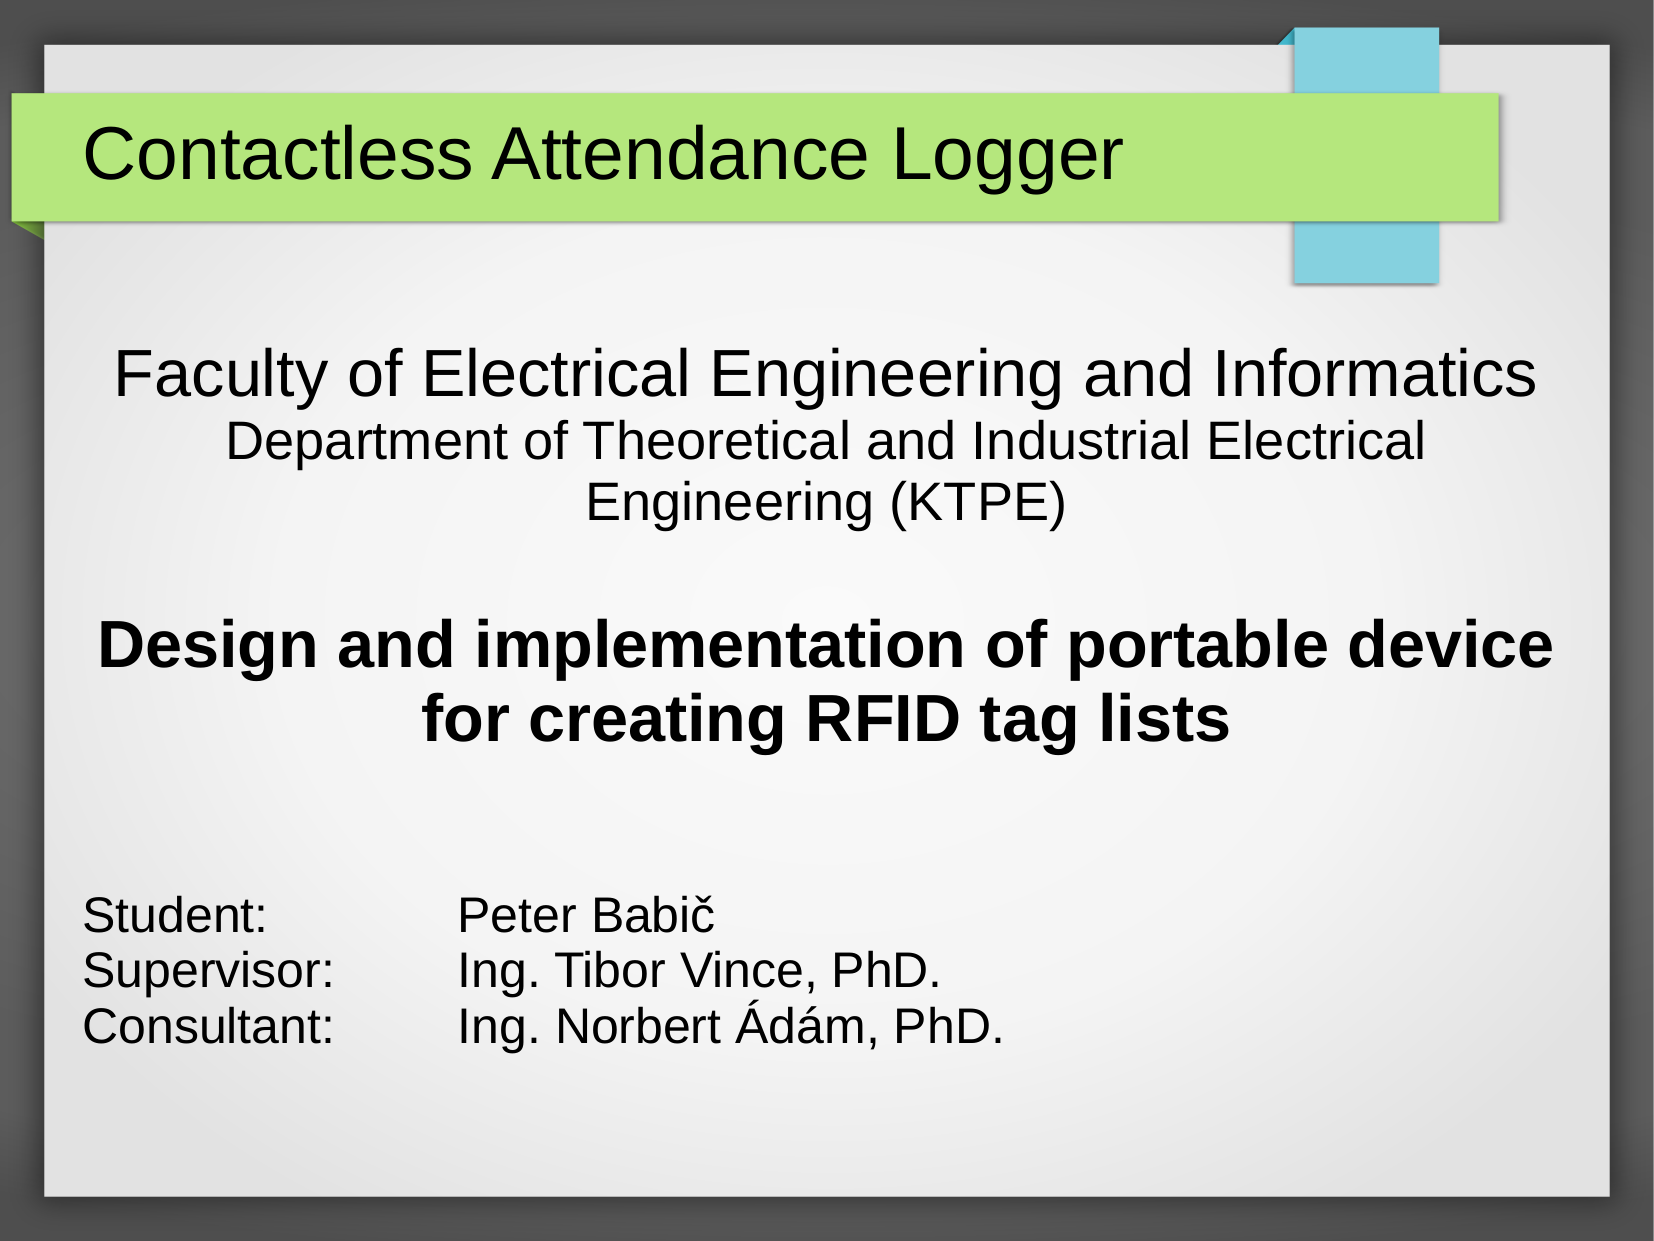

# Contactless Attendance Logger
Faculty of Electrical Engineering and Informatics
Department of Theoretical and Industrial Electrical Engineering (KTPE)
Design and implementation of portable device for creating RFID tag lists
Student: 			Peter Babič
Supervisor: 		Ing. Tibor Vince, PhD.
Consultant:		Ing. Norbert Ádám, PhD.